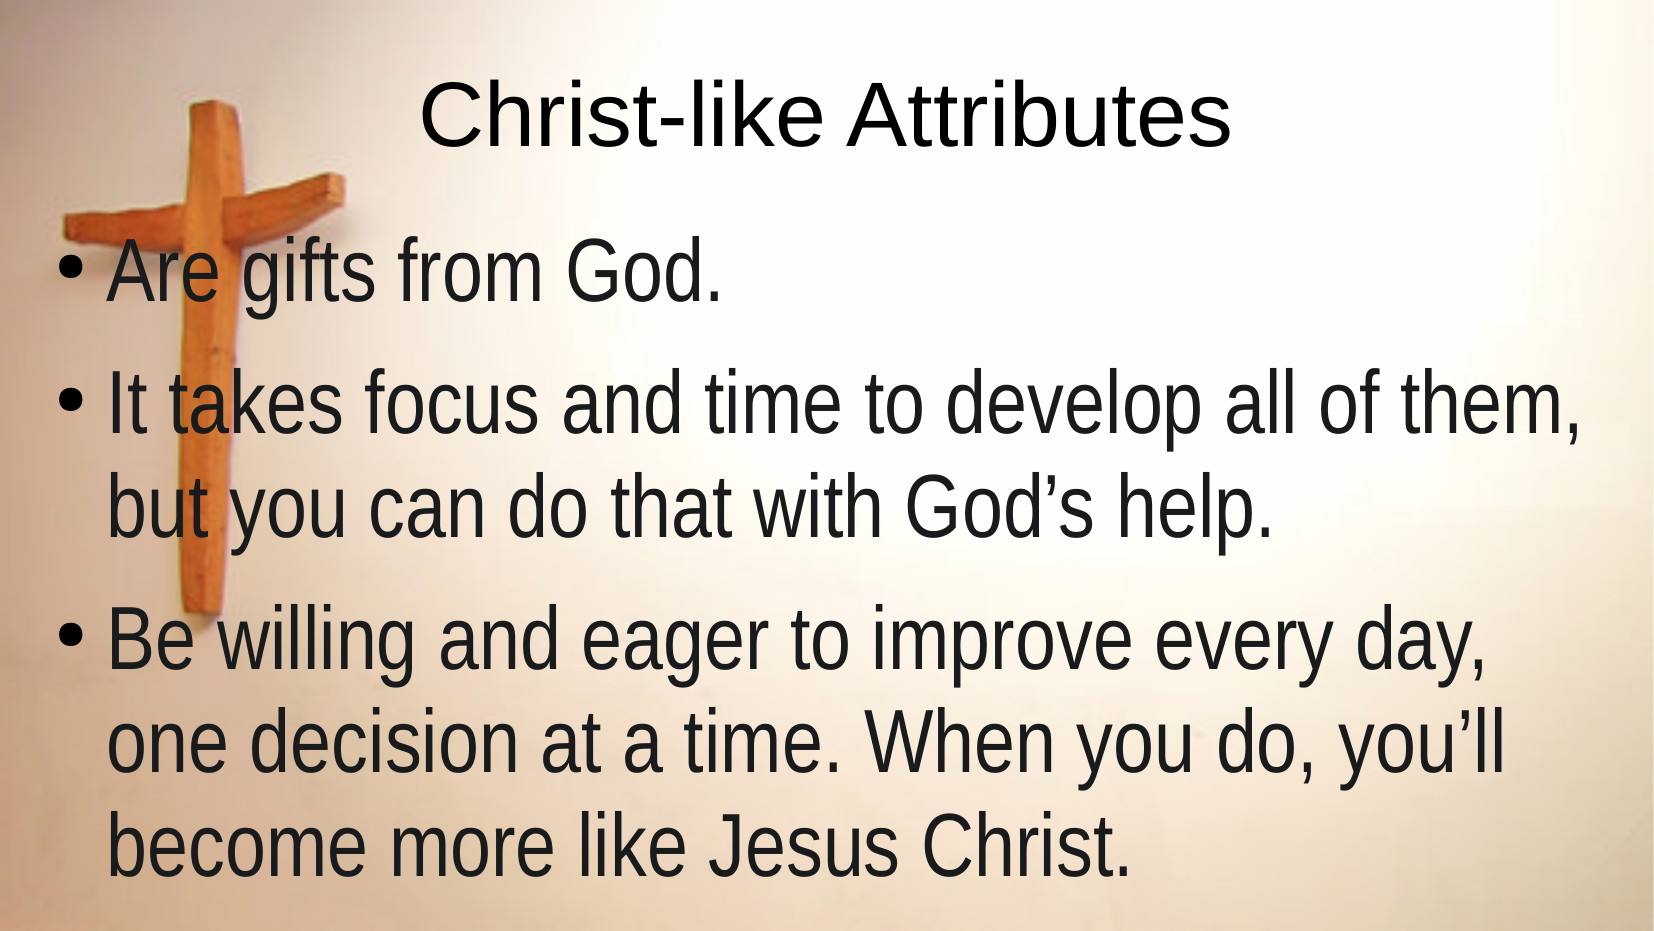

# Christ-like Attributes
Are gifts from God.
It takes focus and time to develop all of them, but you can do that with God’s help.
Be willing and eager to improve every day, one decision at a time. When you do, you’ll become more like Jesus Christ.